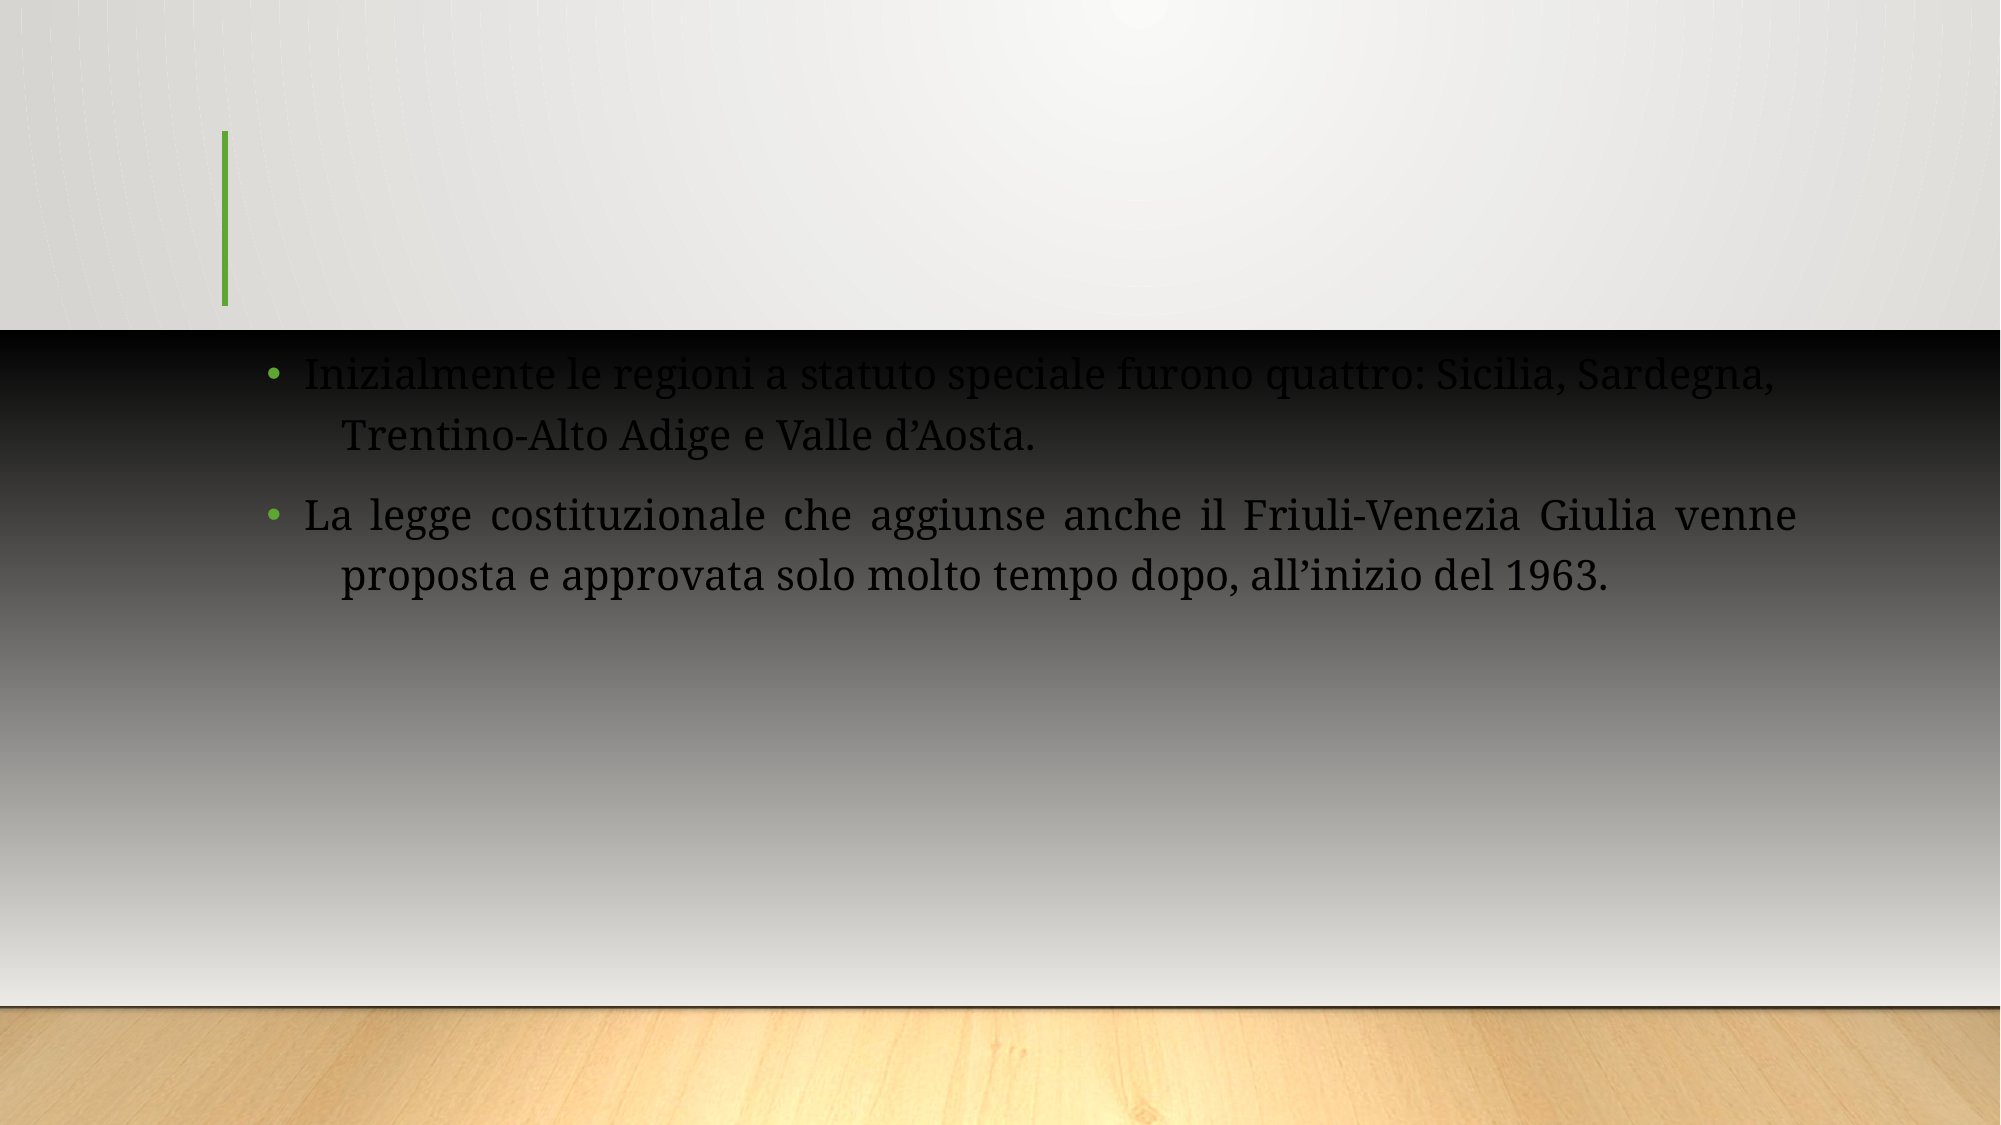

#
Inizialmente le regioni a statuto speciale furono quattro: Sicilia, Sardegna, Trentino-Alto Adige e Valle d’Aosta.
La legge costituzionale che aggiunse anche il Friuli-Venezia Giulia venne proposta e approvata solo molto tempo dopo, all’inizio del 1963.